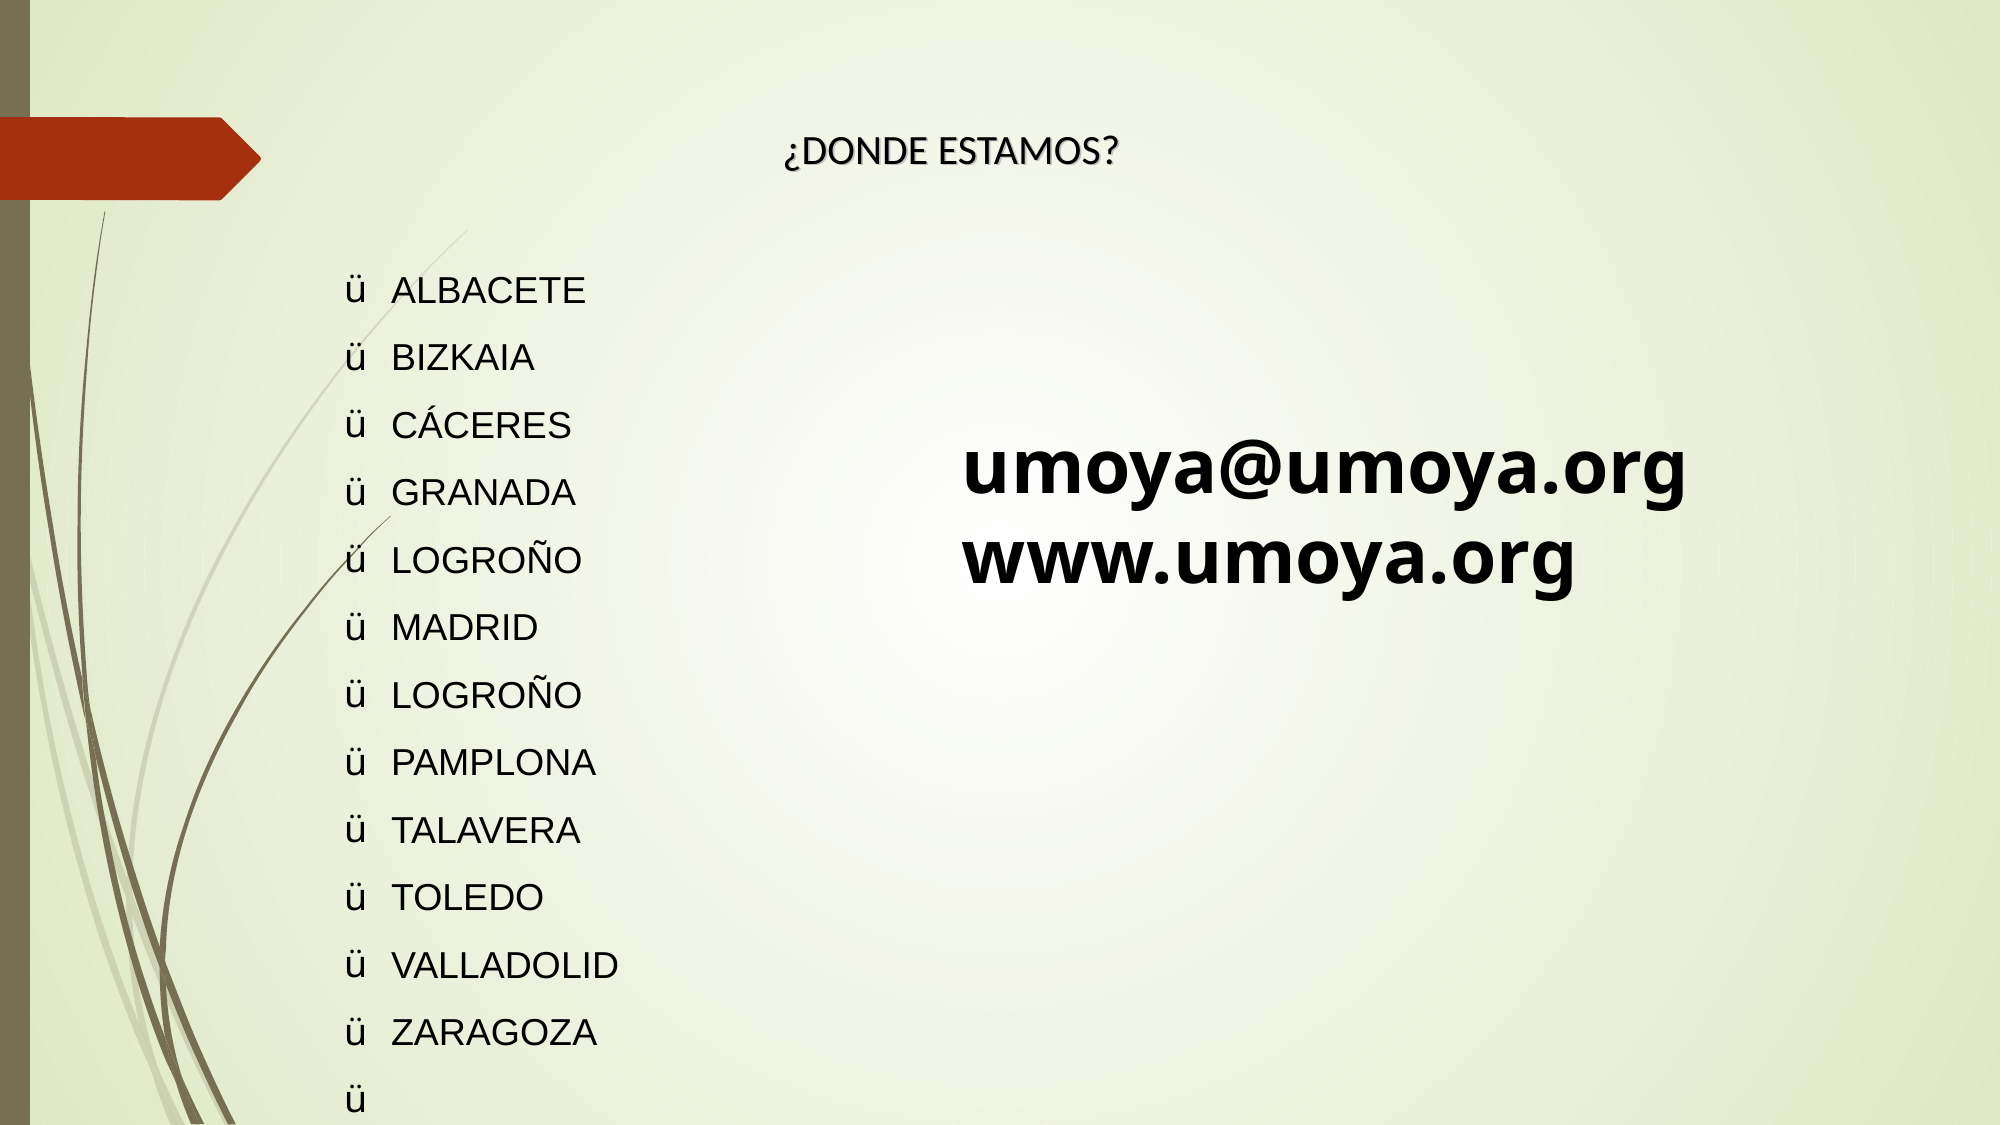

¿DONDE ESTAMOS?
ALBACETE
BIZKAIA
CÁCERES
GRANADA
LOGROÑO
MADRID
LOGROÑO
PAMPLONA
TALAVERA
TOLEDO
VALLADOLID
ZARAGOZA
umoya@umoya.org
www.umoya.org